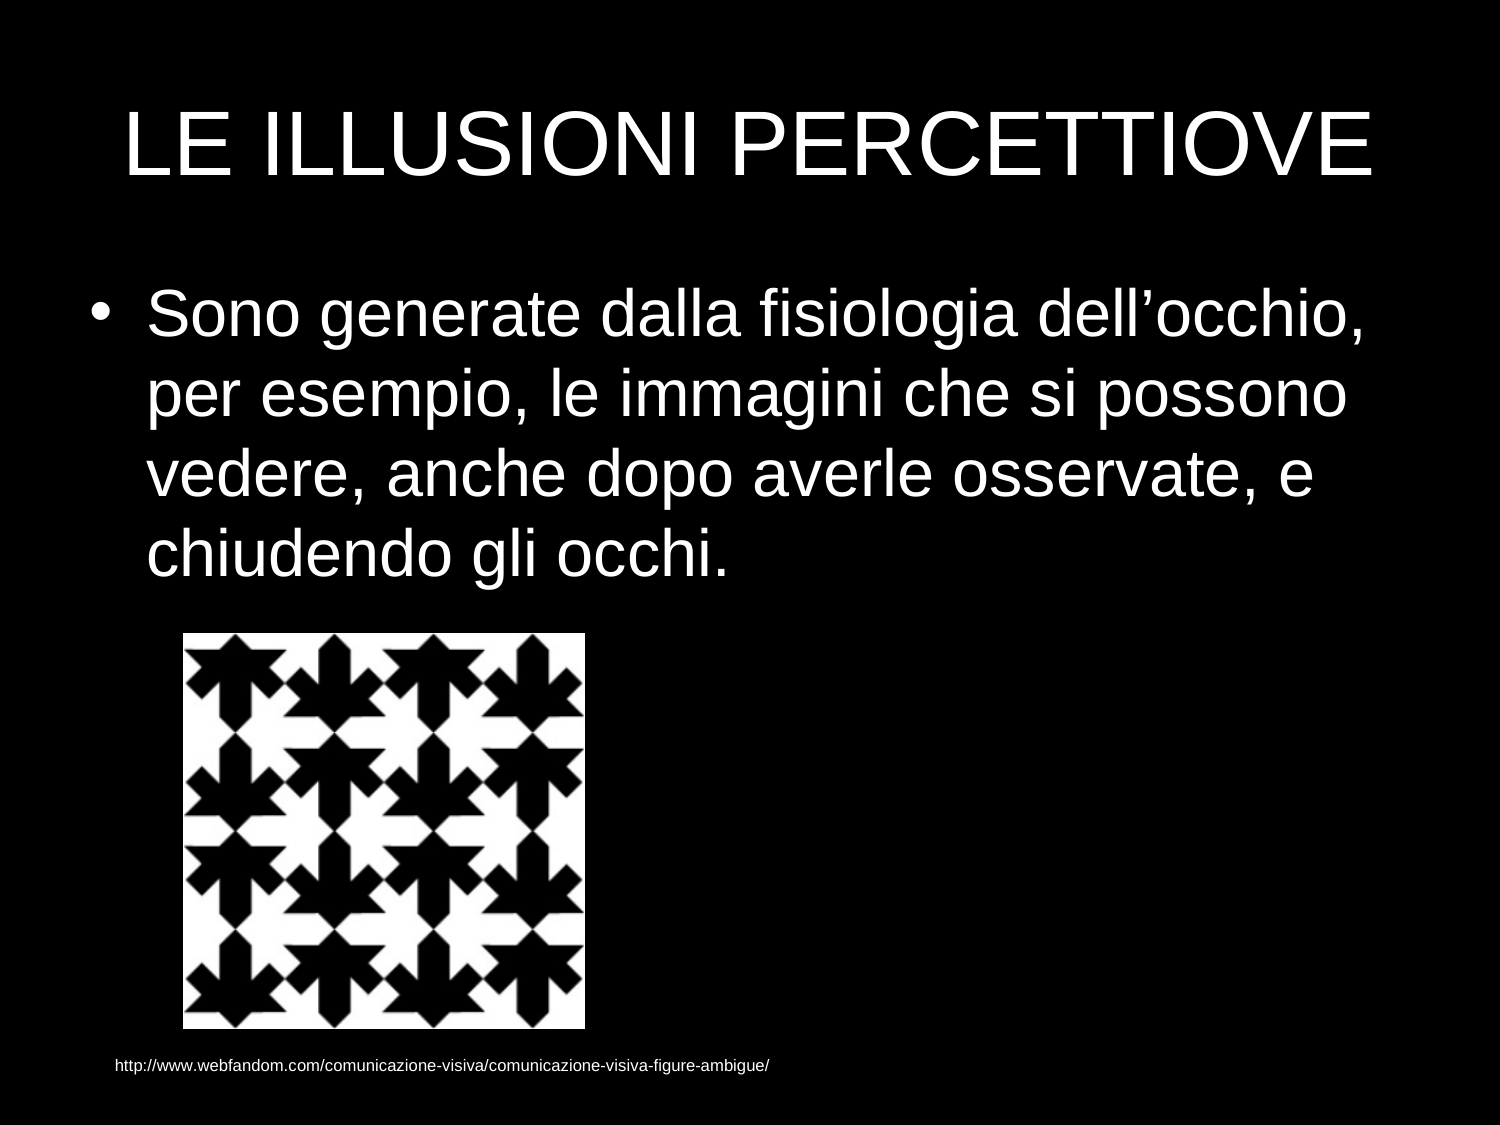

# LE ILLUSIONI PERCETTIOVE
Sono generate dalla fisiologia dell’occhio, per esempio, le immagini che si possono vedere, anche dopo averle osservate, e chiudendo gli occhi.
http://www.webfandom.com/comunicazione-visiva/comunicazione-visiva-figure-ambigue/